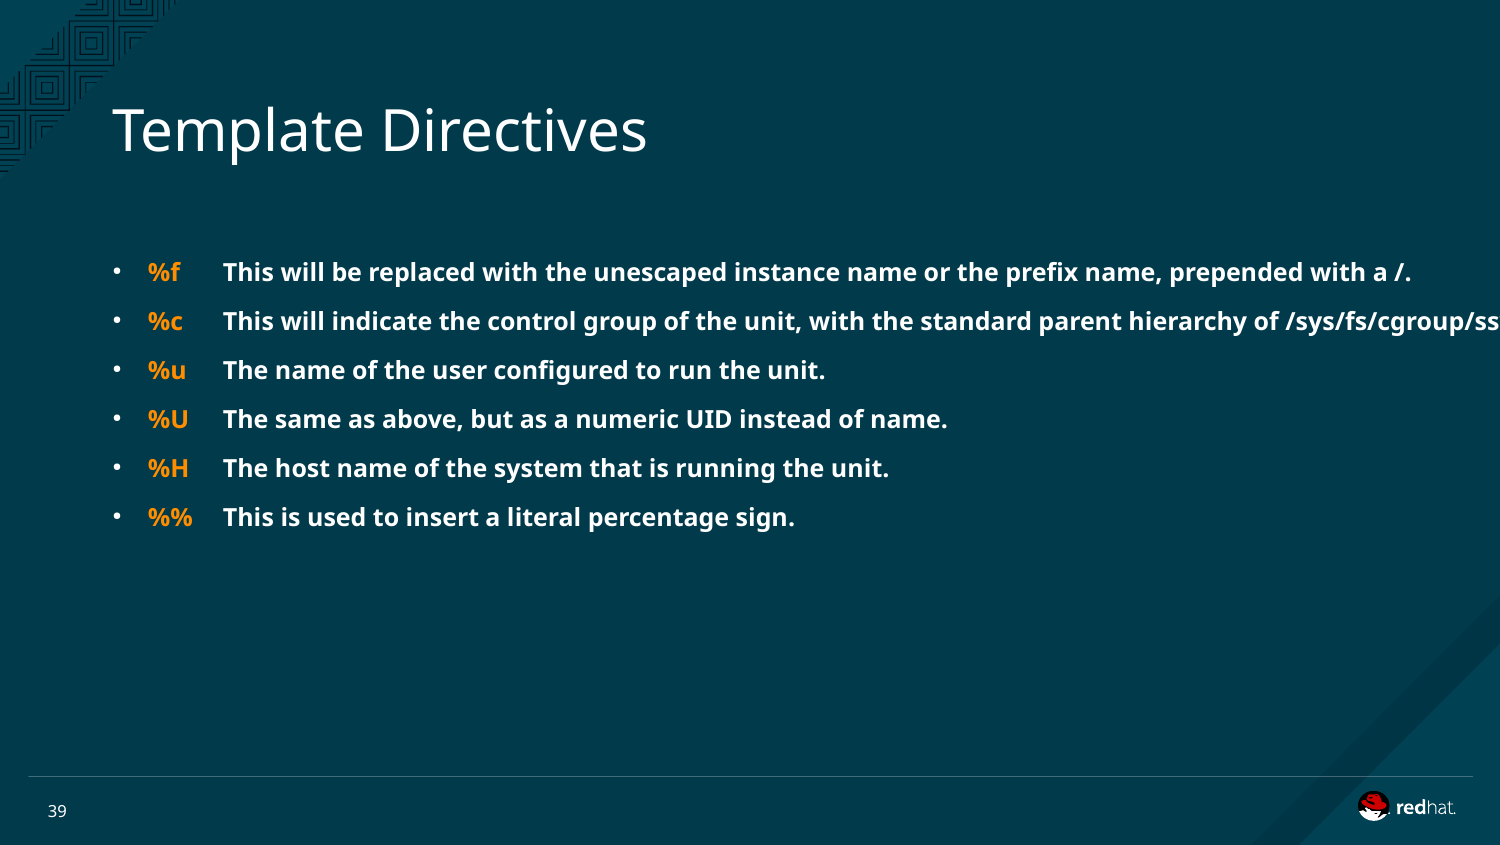

# Template Directives
%f	This will be replaced with the unescaped instance name or the prefix name, prepended with a /.
%c	This will indicate the control group of the unit, with the standard parent hierarchy of /sys/fs/cgroup/ssytemd/ removed.
%u	The name of the user configured to run the unit.
%U 	The same as above, but as a numeric UID instead of name.
%H 	The host name of the system that is running the unit.
%% 	This is used to insert a literal percentage sign.
39